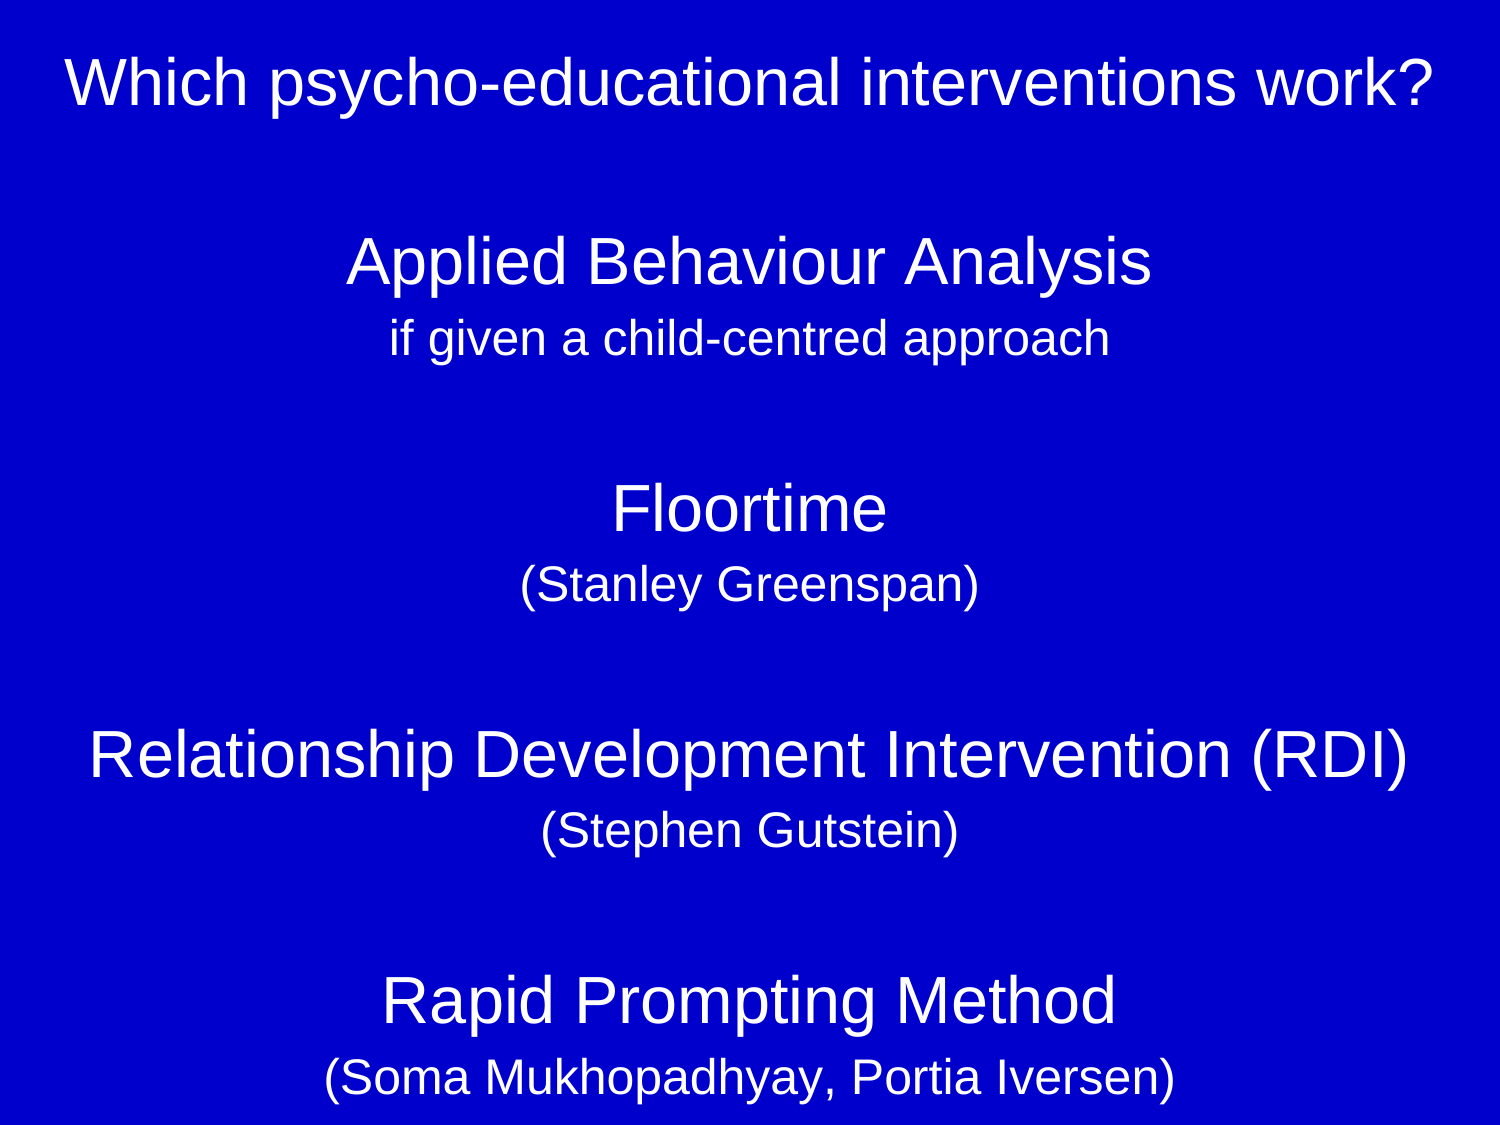

# Which psycho-educational interventions work? Applied Behaviour Analysis if given a child-centred approach Floortime (Stanley Greenspan) Relationship Development Intervention (RDI) (Stephen Gutstein) Rapid Prompting Method (Soma Mukhopadhyay, Portia Iversen)